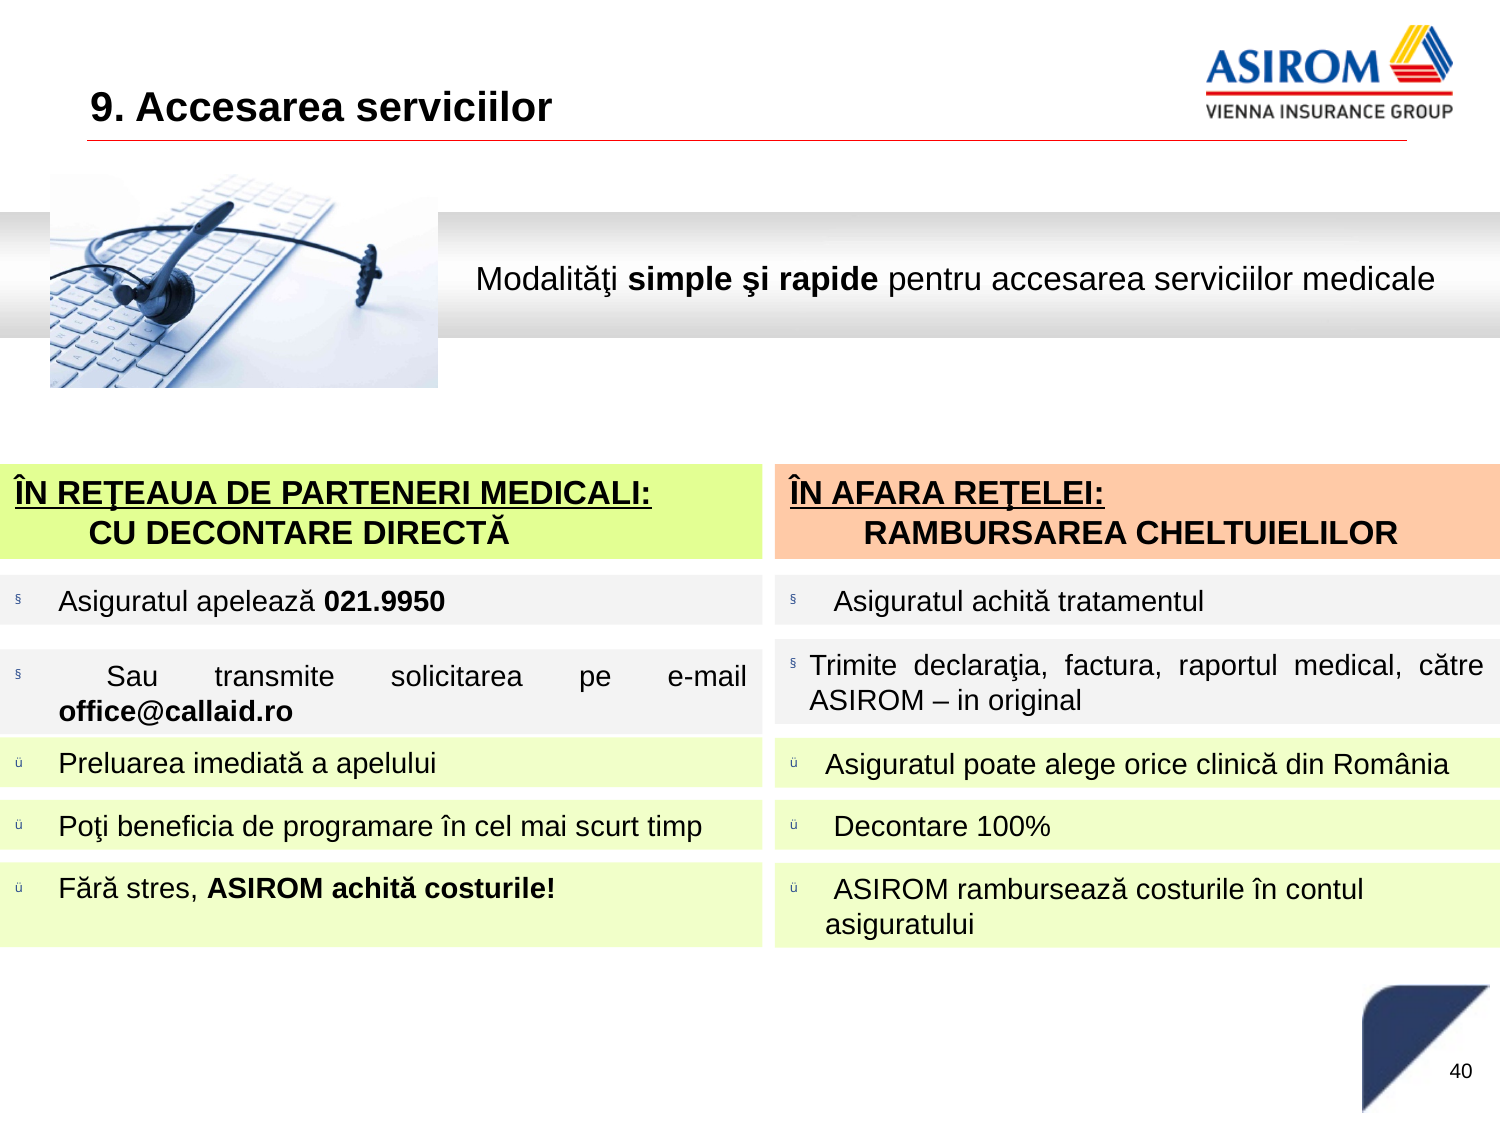

9. Accesarea serviciilor
Modalităţi simple şi rapide pentru accesarea serviciilor medicale
ÎN REŢEAUA DE PARTENERI MEDICALI:
	CU DECONTARE DIRECTĂ
ÎN AFARA REŢELEI:
	RAMBURSAREA CHELTUIELILOR
 Asiguratul apelează 021.9950
 Asiguratul achită tratamentul
Trimite declaraţia, factura, raportul medical, către ASIROM – in original
 Sau transmite solicitarea pe e-mail office@callaid.ro
 Preluarea imediată a apelului
Asiguratul poate alege orice clinică din România
 Poţi beneficia de programare în cel mai scurt timp
 Decontare 100%
 Fără stres, ASIROM achită costurile!
 ASIROM rambursează costurile în contul asiguratului